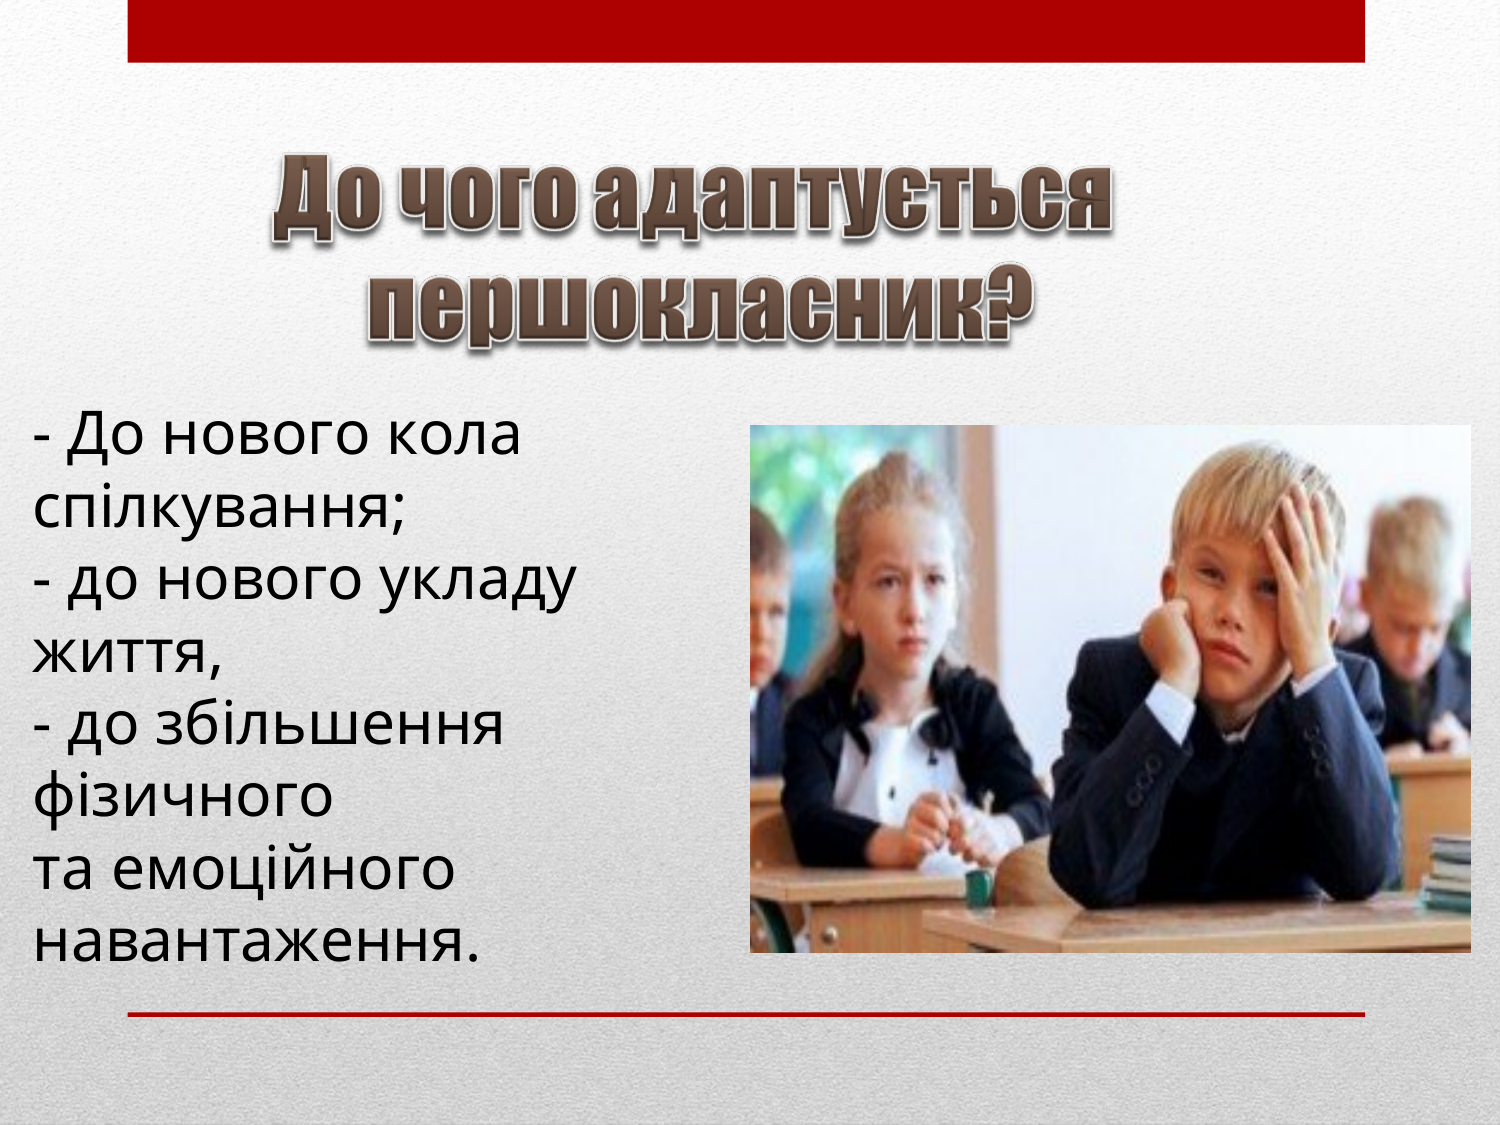

# - До нового кола спілкування; - до нового укладу життя, - до збільшення фізичного та емоційного навантаження.